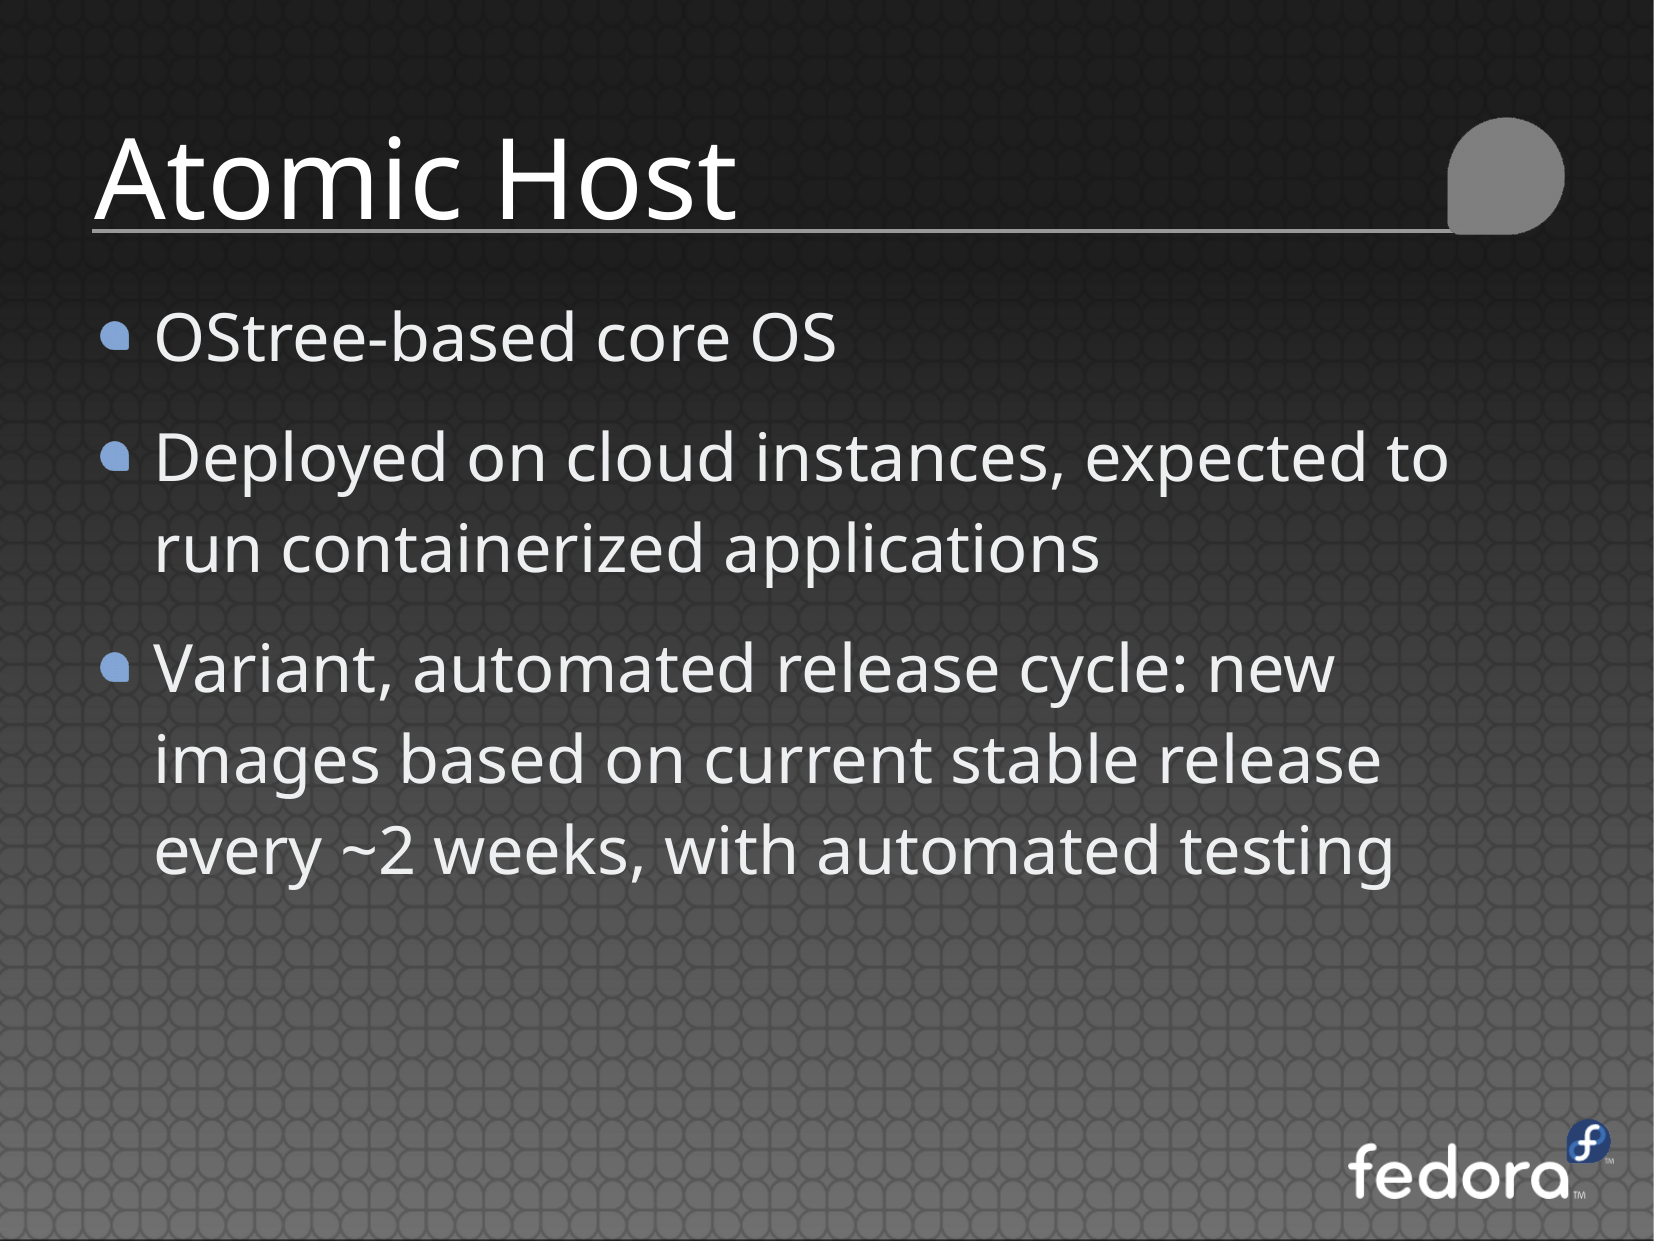

Atomic Host
# OStree-based core OS
Deployed on cloud instances, expected to run containerized applications
Variant, automated release cycle: new images based on current stable release every ~2 weeks, with automated testing